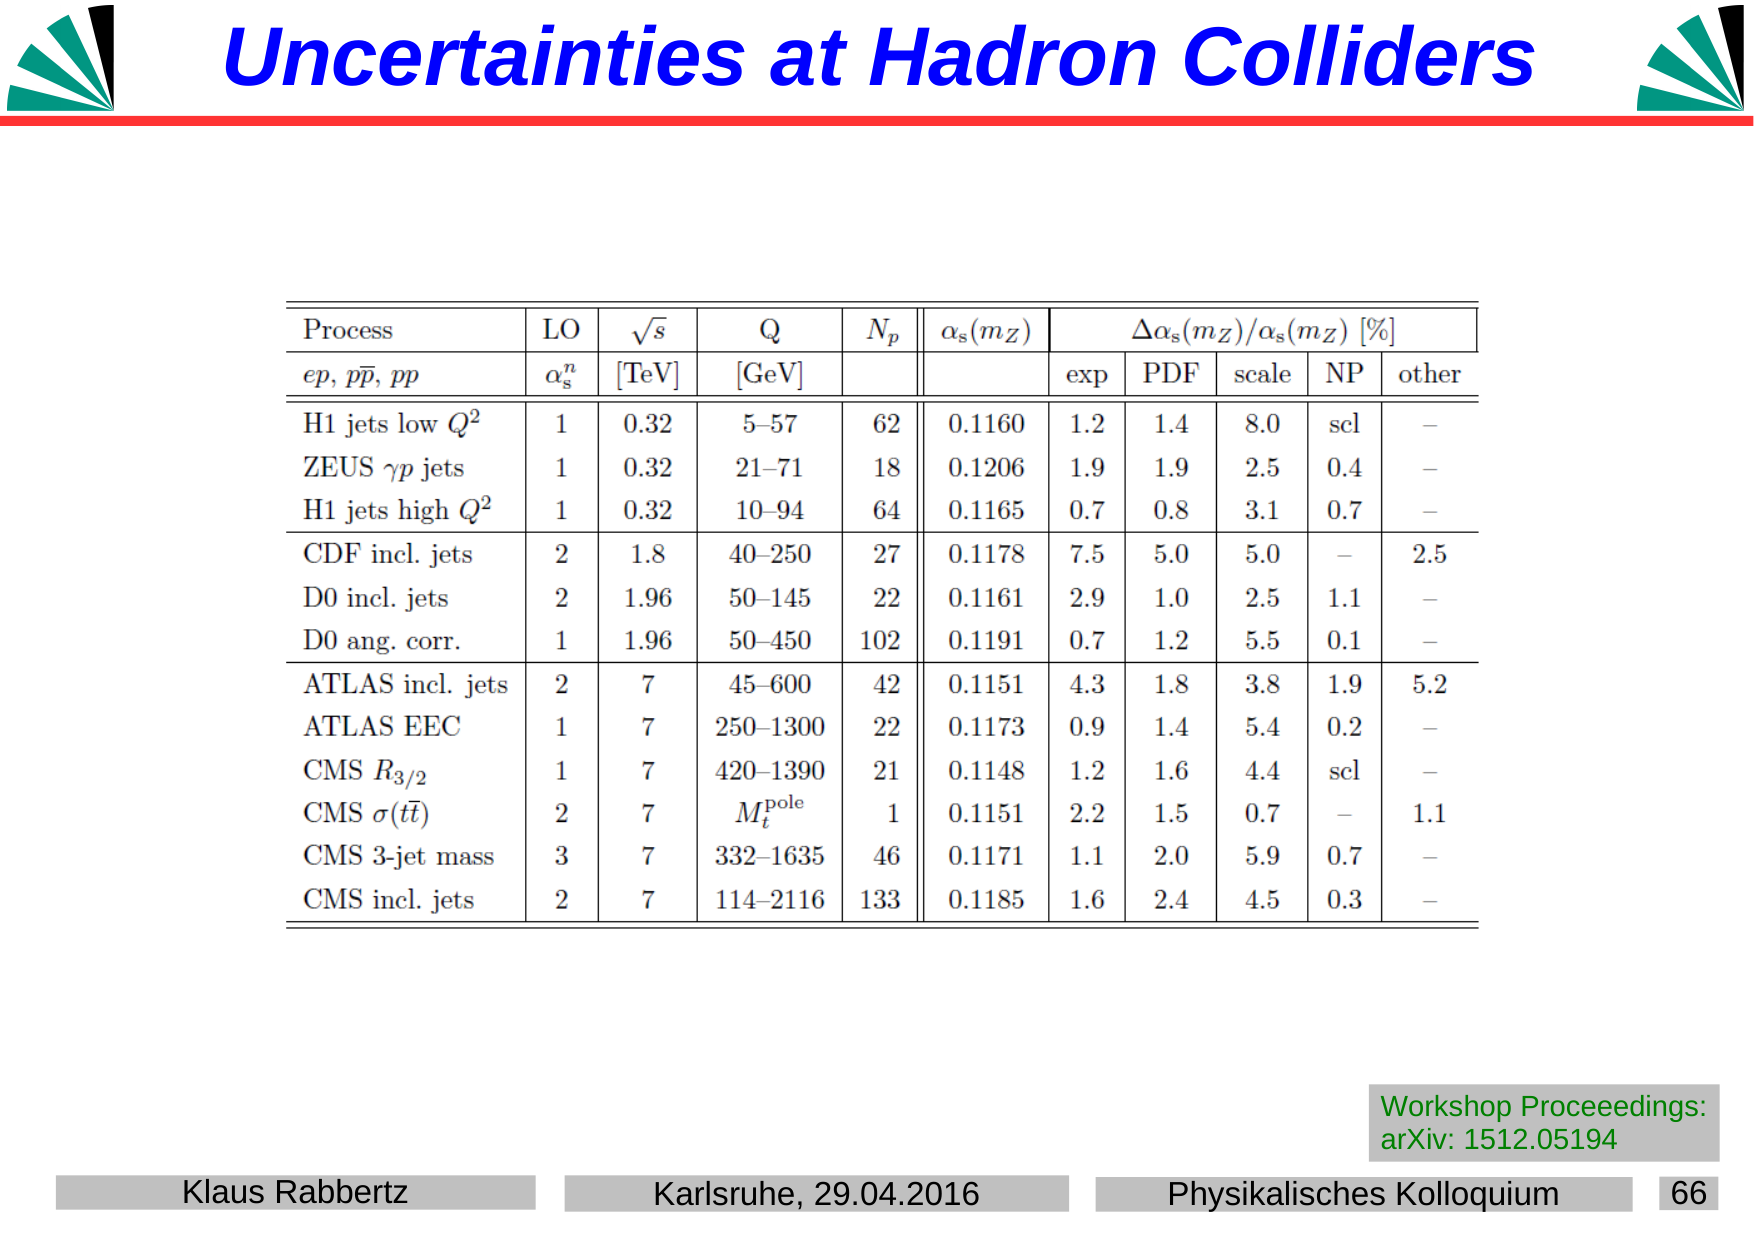

# Uncertainties at Hadron Colliders
Workshop Proceeedings:
arXiv: 1512.05194